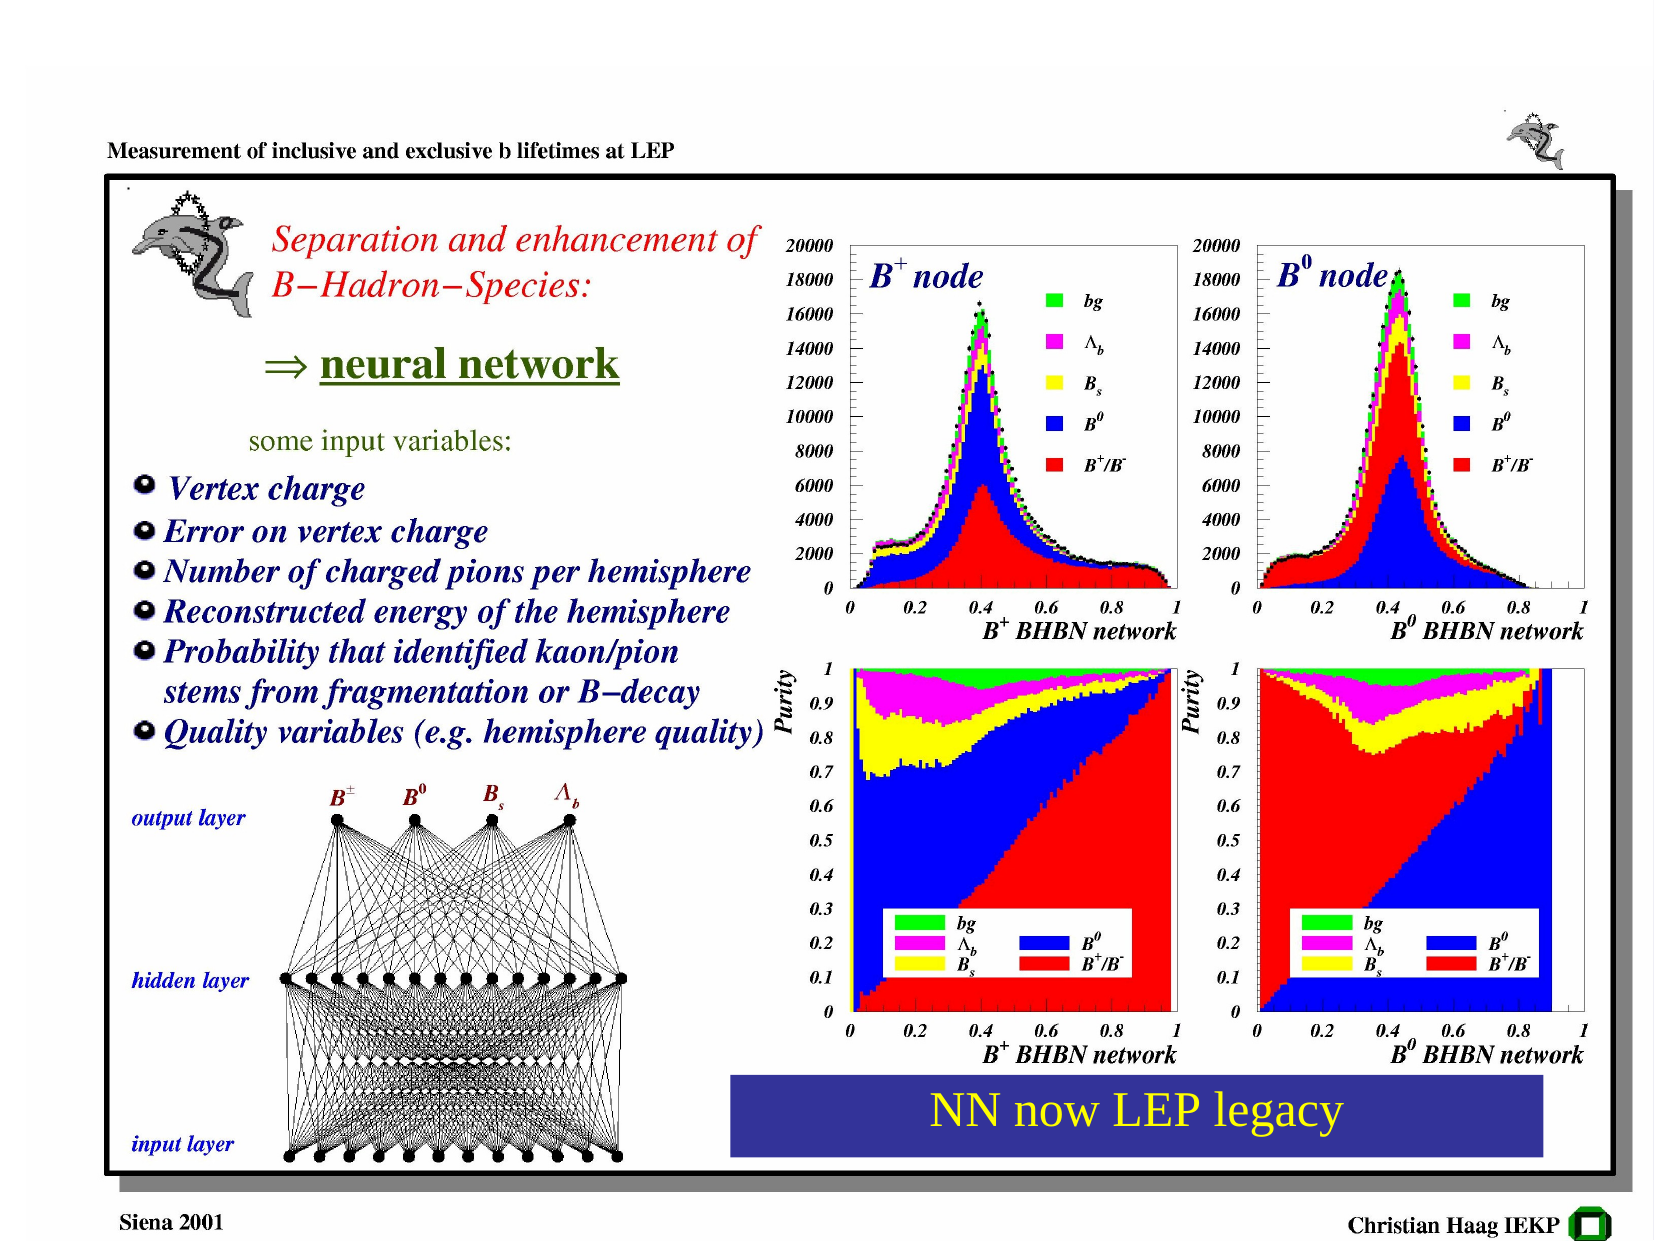

# B physics
Not in 1970’s planning!
 B lifetimes
B spectroscopy & production
Useful for future oscillation studies
Silicon Essential (s/b)
NN now LEP legacy